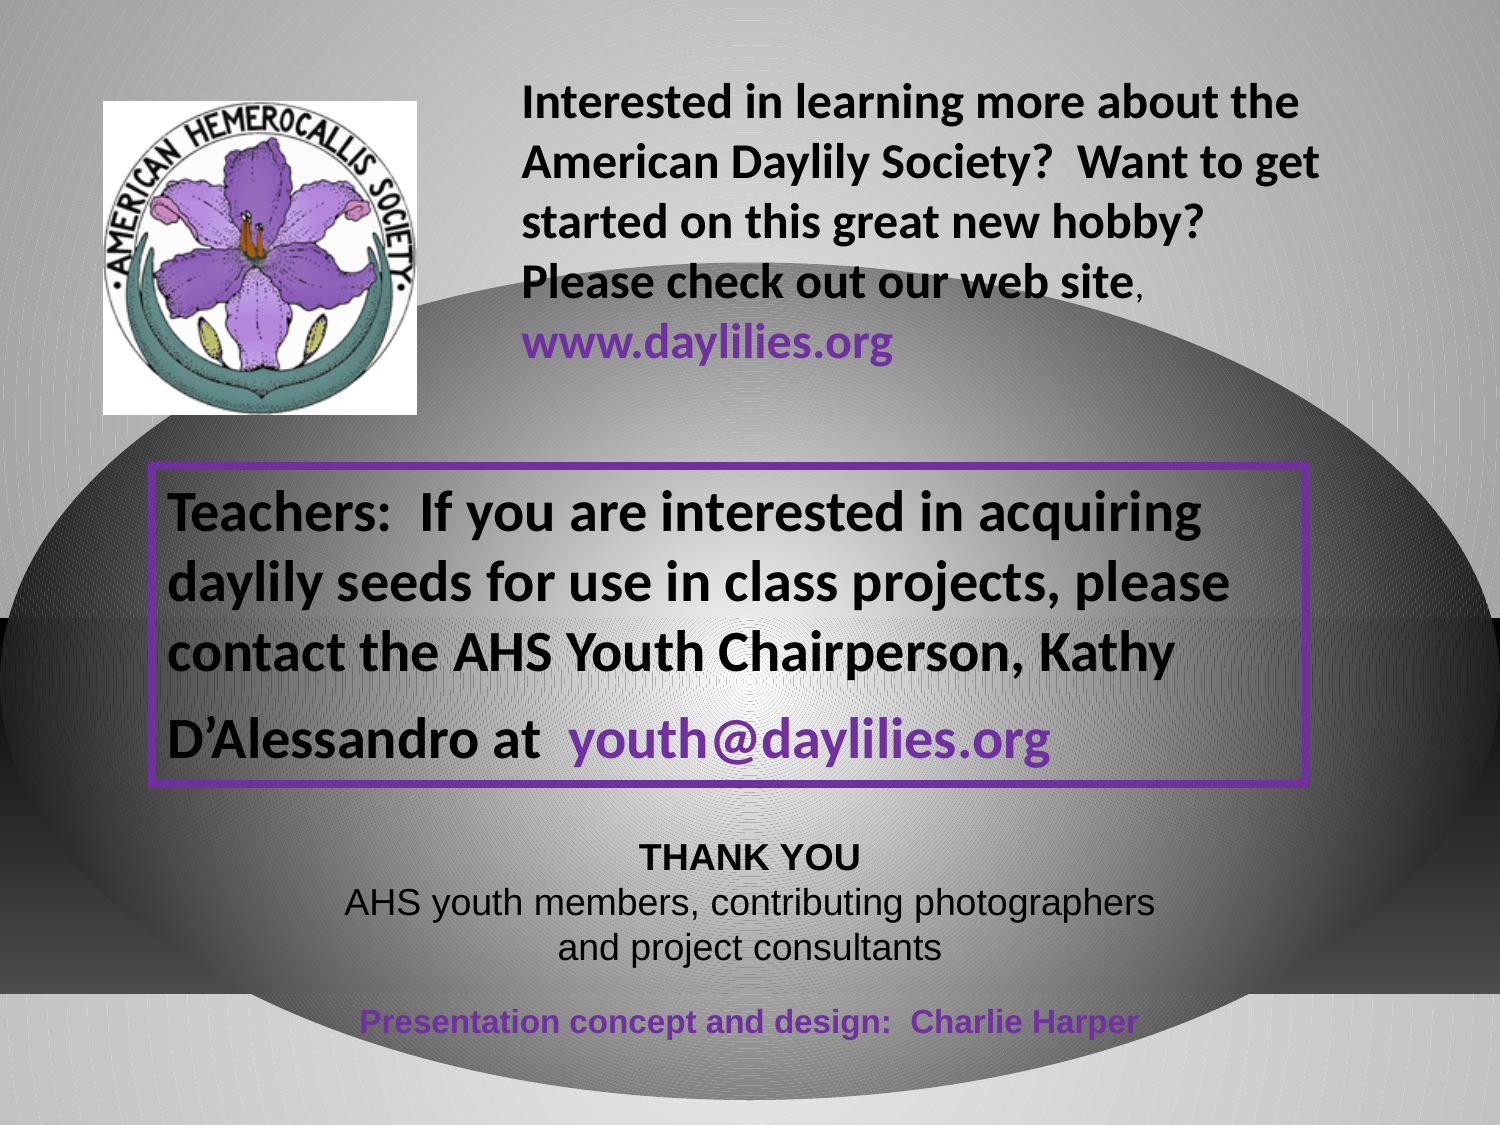

Interested in learning more about the American Daylily Society? Want to get started on this great new hobby? Please check out our web site,
www.daylilies.org
Teachers: If you are interested in acquiring daylily seeds for use in class projects, please contact the AHS Youth Chairperson, Kathy D’Alessandro at youth@daylilies.org
THANK YOU
AHS youth members, contributing photographers
and project consultants
Presentation concept and design: Charlie Harper